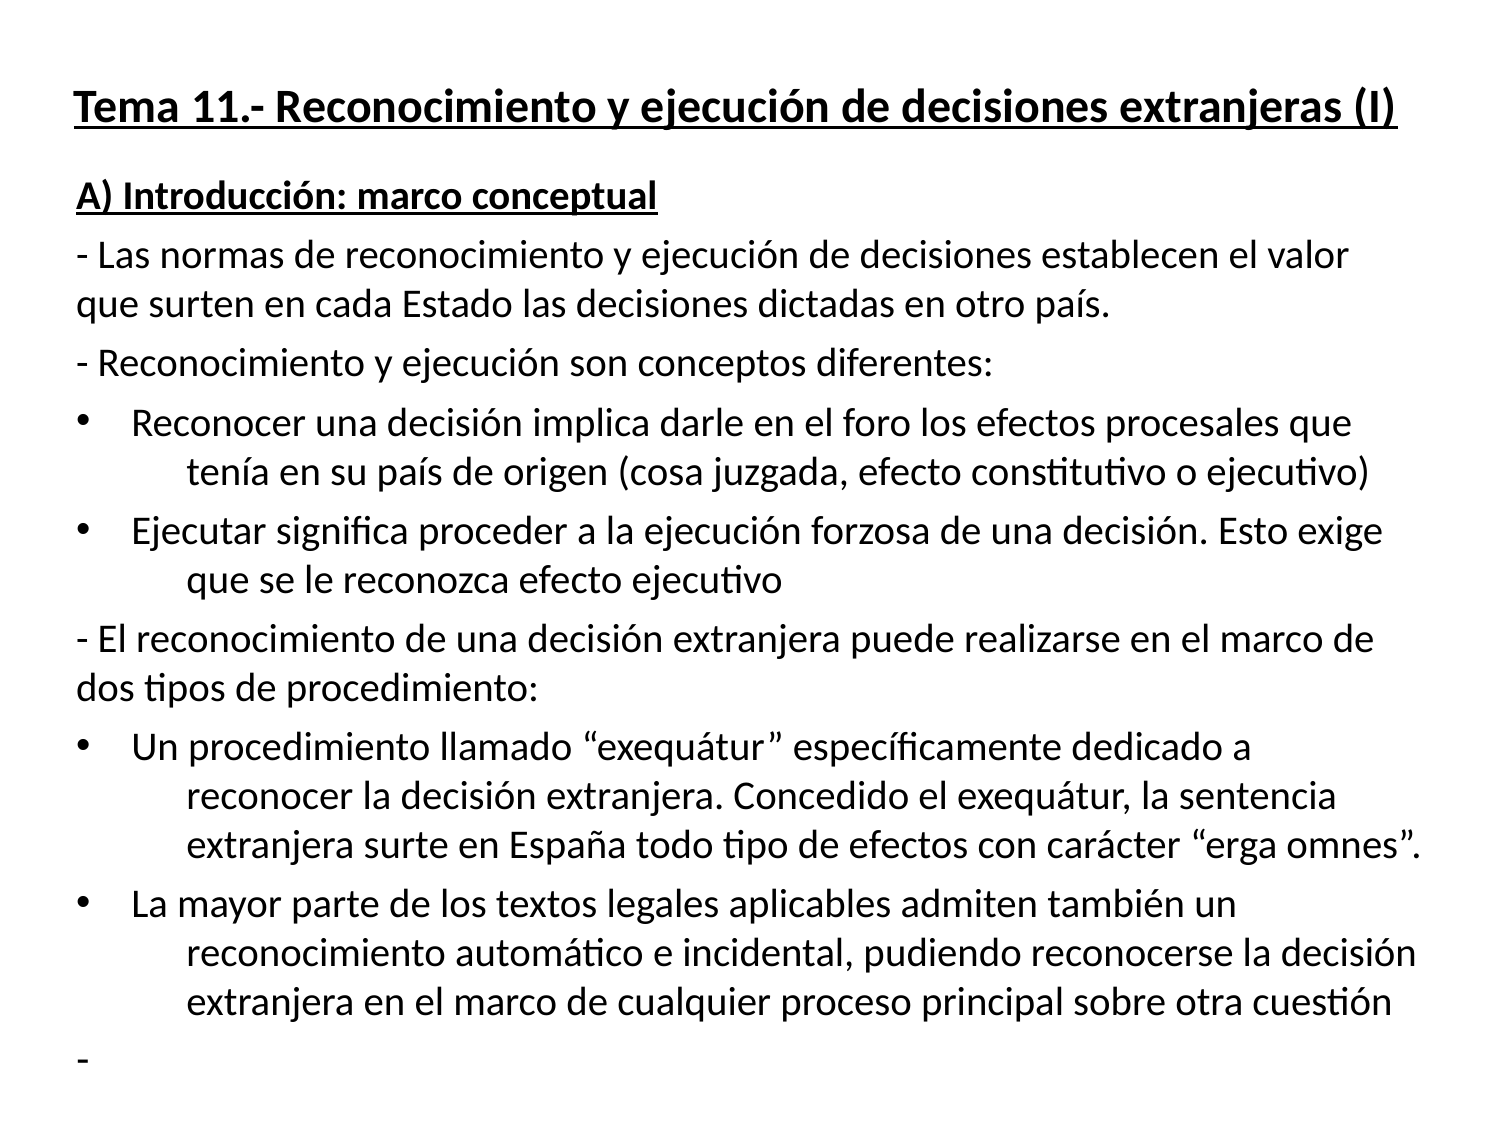

# Tema 11.- Reconocimiento y ejecución de decisiones extranjeras (I)
A) Introducción: marco conceptual
- Las normas de reconocimiento y ejecución de decisiones establecen el valor que surten en cada Estado las decisiones dictadas en otro país.
- Reconocimiento y ejecución son conceptos diferentes:
Reconocer una decisión implica darle en el foro los efectos procesales que tenía en su país de origen (cosa juzgada, efecto constitutivo o ejecutivo)
Ejecutar significa proceder a la ejecución forzosa de una decisión. Esto exige que se le reconozca efecto ejecutivo
- El reconocimiento de una decisión extranjera puede realizarse en el marco de dos tipos de procedimiento:
Un procedimiento llamado “exequátur” específicamente dedicado a reconocer la decisión extranjera. Concedido el exequátur, la sentencia extranjera surte en España todo tipo de efectos con carácter “erga omnes”.
La mayor parte de los textos legales aplicables admiten también un reconocimiento automático e incidental, pudiendo reconocerse la decisión extranjera en el marco de cualquier proceso principal sobre otra cuestión